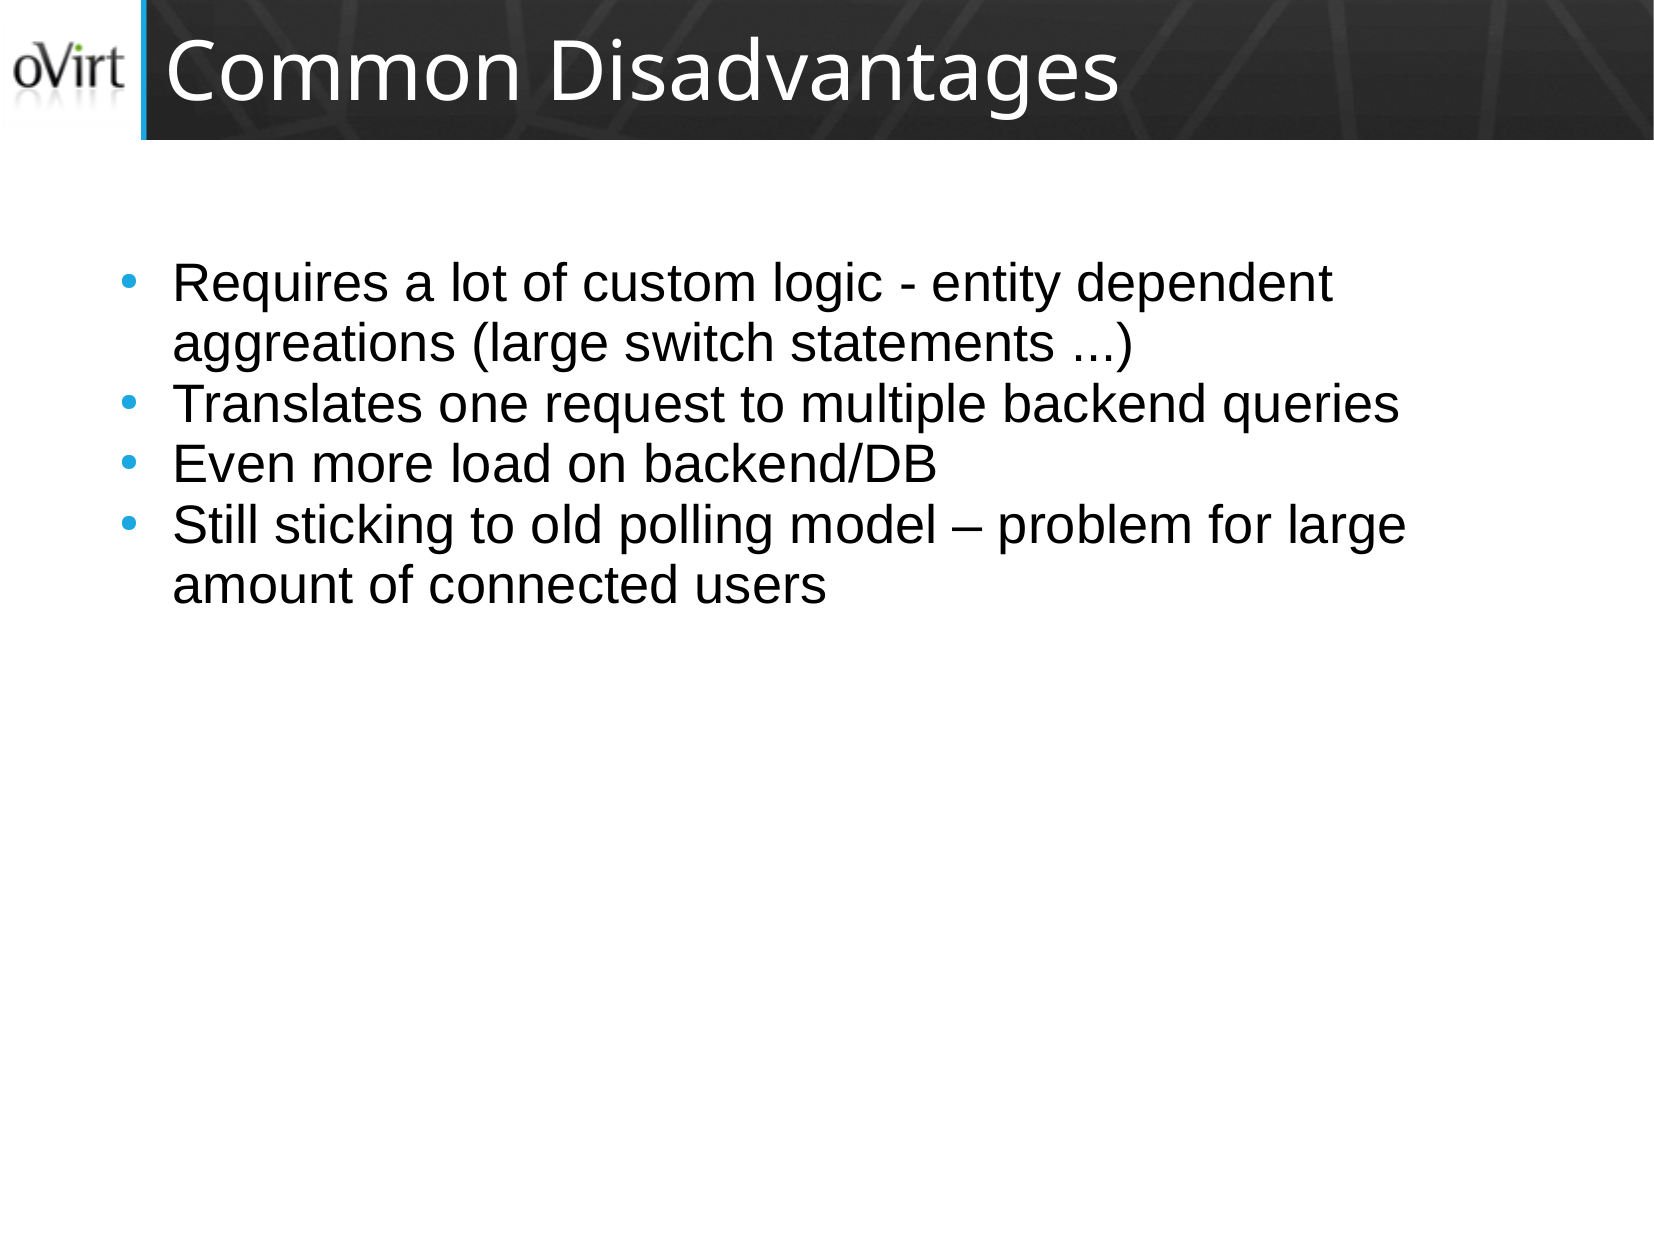

# Common Disadvantages
Requires a lot of custom logic - entity dependent aggreations (large switch statements ...)
Translates one request to multiple backend queries
Even more load on backend/DB
Still sticking to old polling model – problem for large amount of connected users